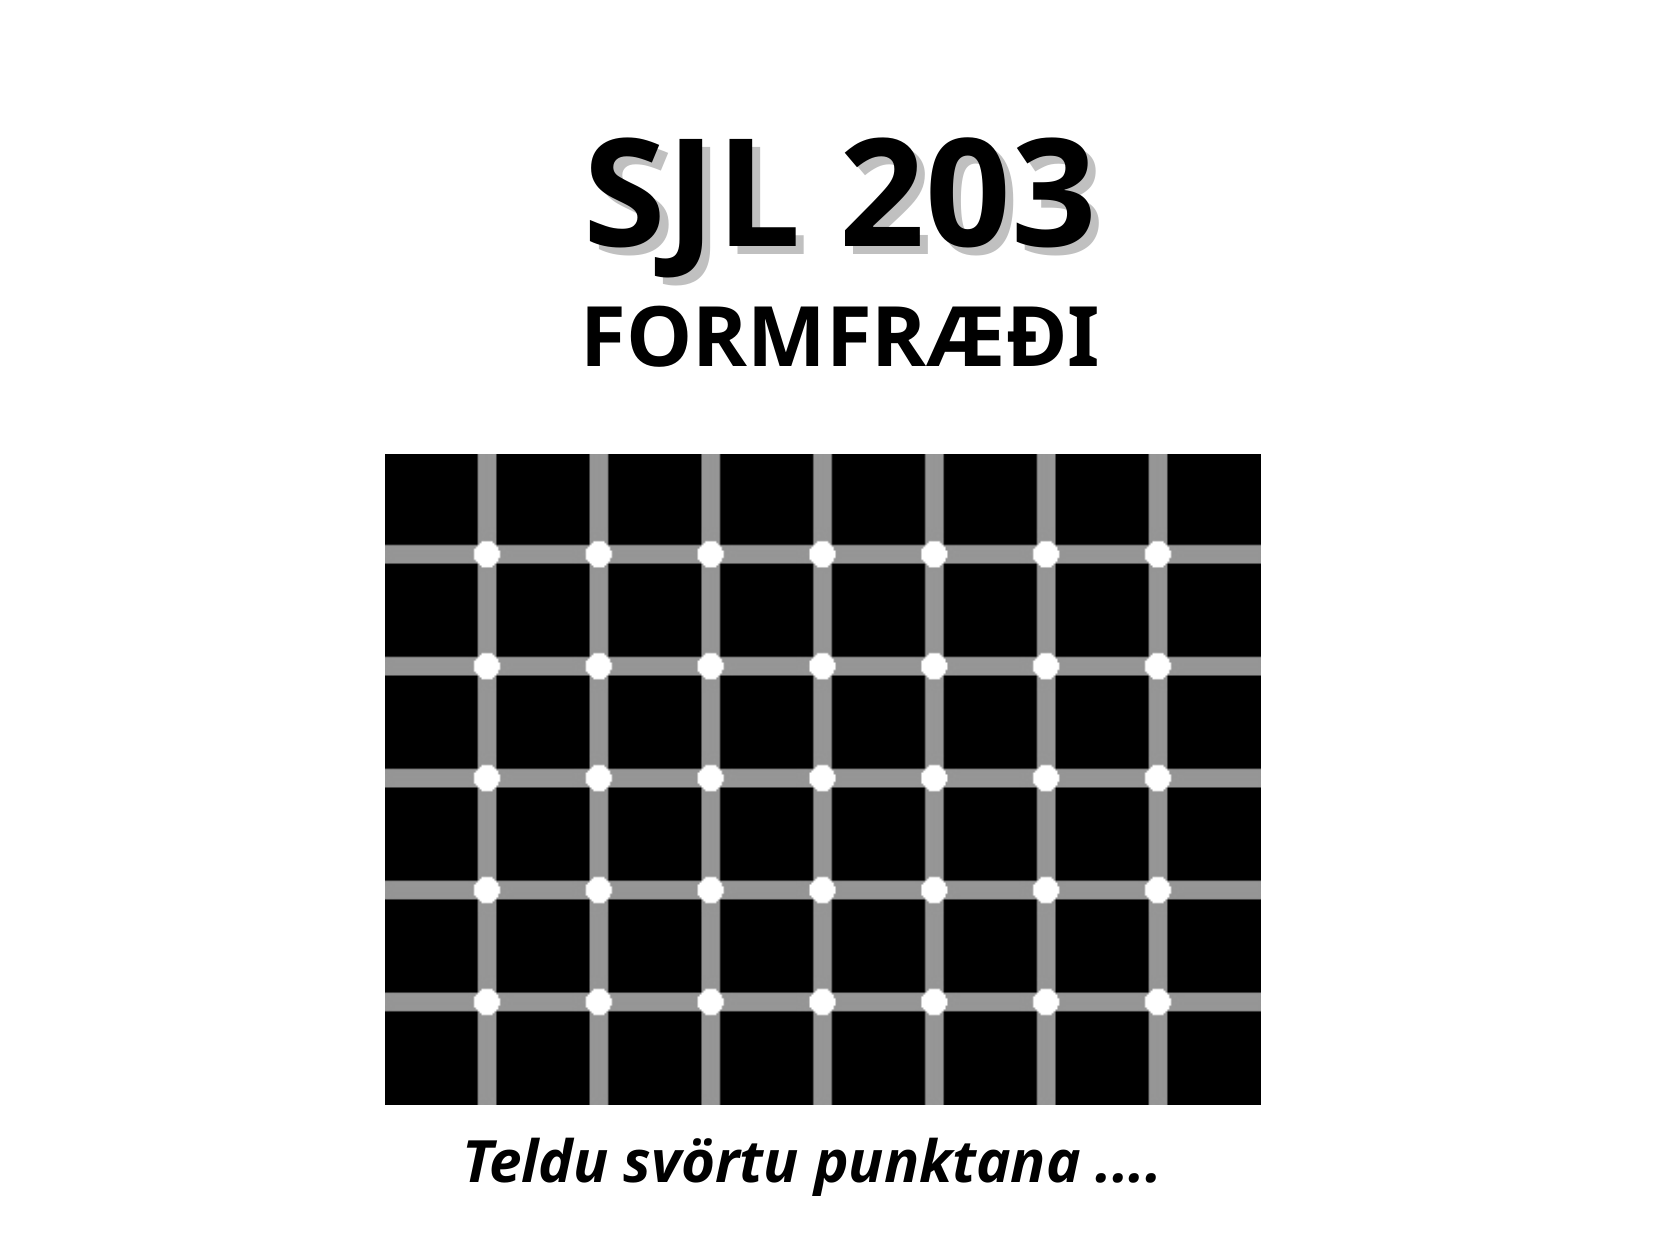

# SJL 203
FORMFRÆÐI
 Teldu svörtu punktana ....